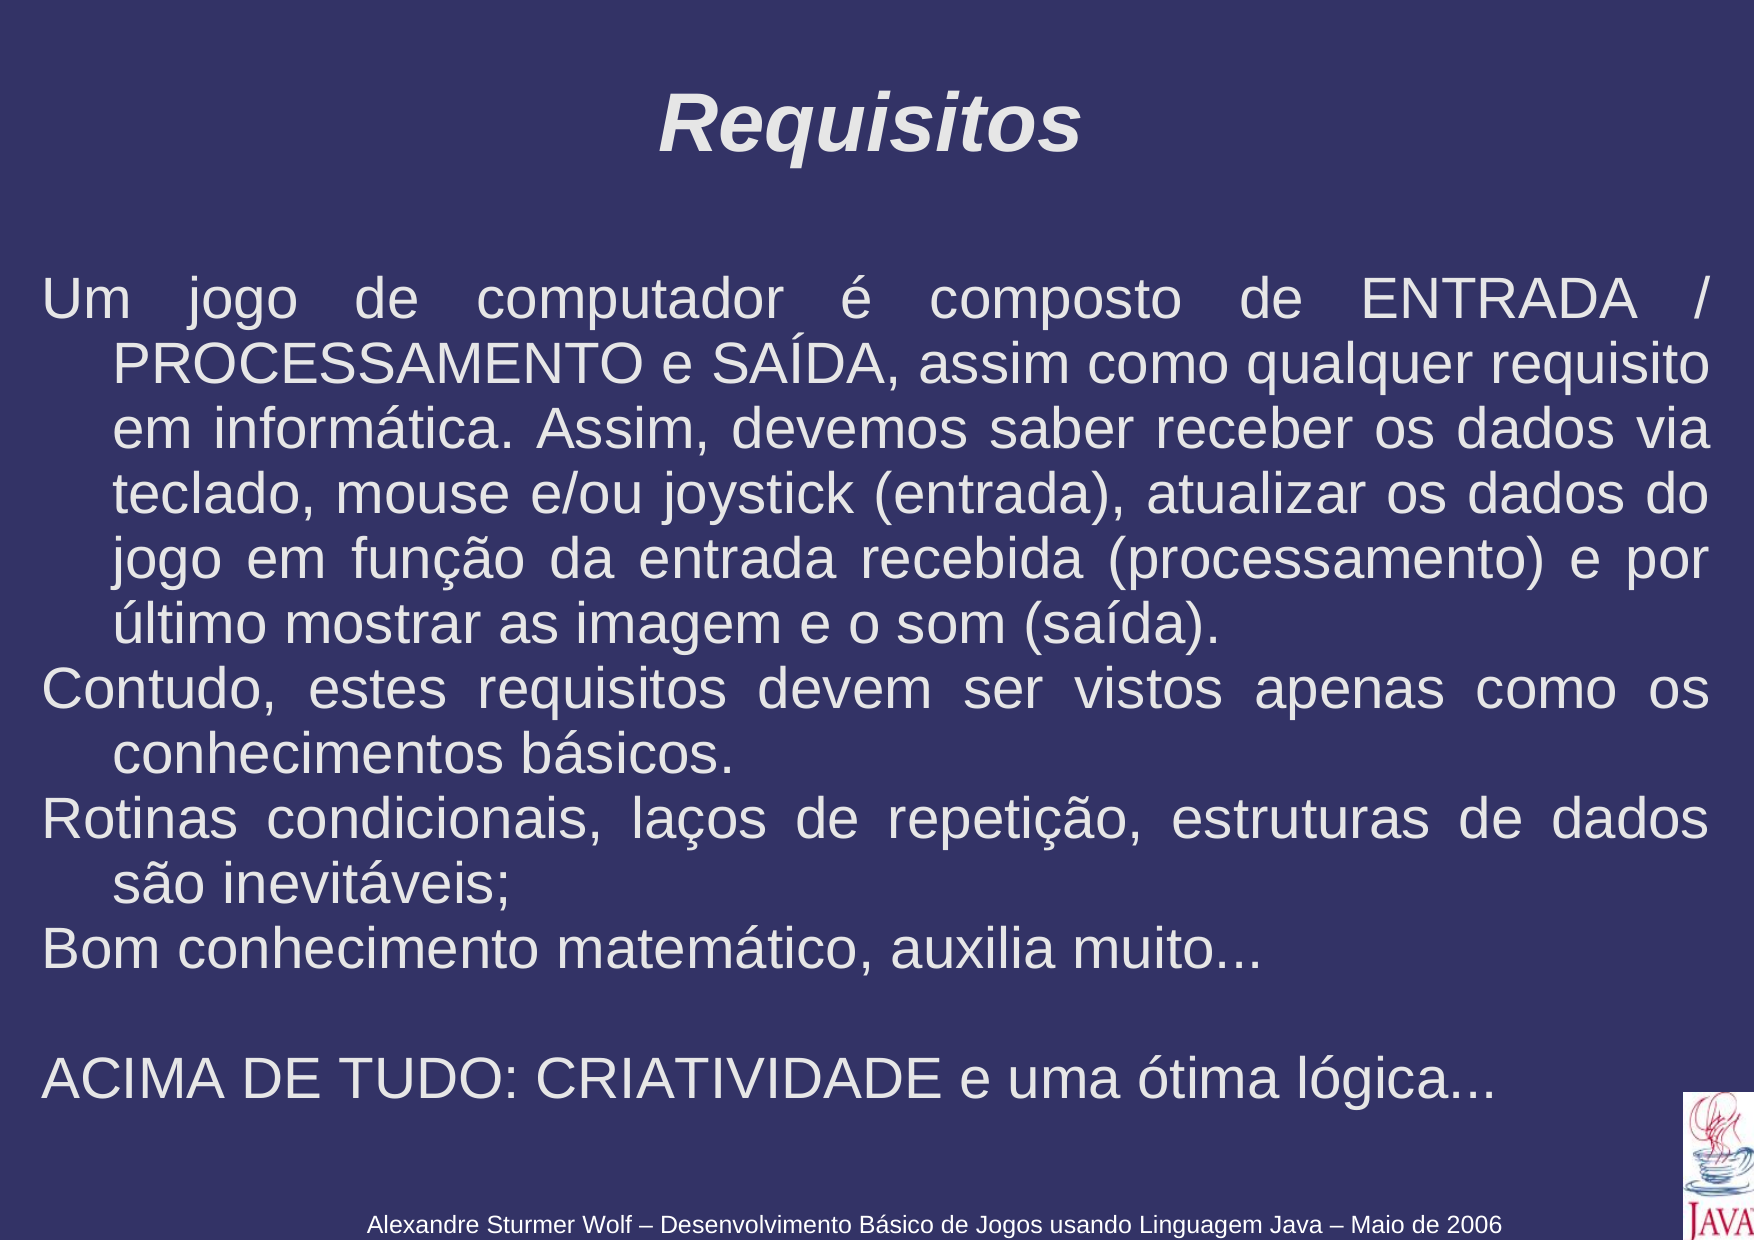

# Requisitos
Um jogo de computador é composto de ENTRADA / PROCESSAMENTO e SAÍDA, assim como qualquer requisito em informática. Assim, devemos saber receber os dados via teclado, mouse e/ou joystick (entrada), atualizar os dados do jogo em função da entrada recebida (processamento) e por último mostrar as imagem e o som (saída).
Contudo, estes requisitos devem ser vistos apenas como os conhecimentos básicos.
Rotinas condicionais, laços de repetição, estruturas de dados são inevitáveis;
Bom conhecimento matemático, auxilia muito...
ACIMA DE TUDO: CRIATIVIDADE e uma ótima lógica...